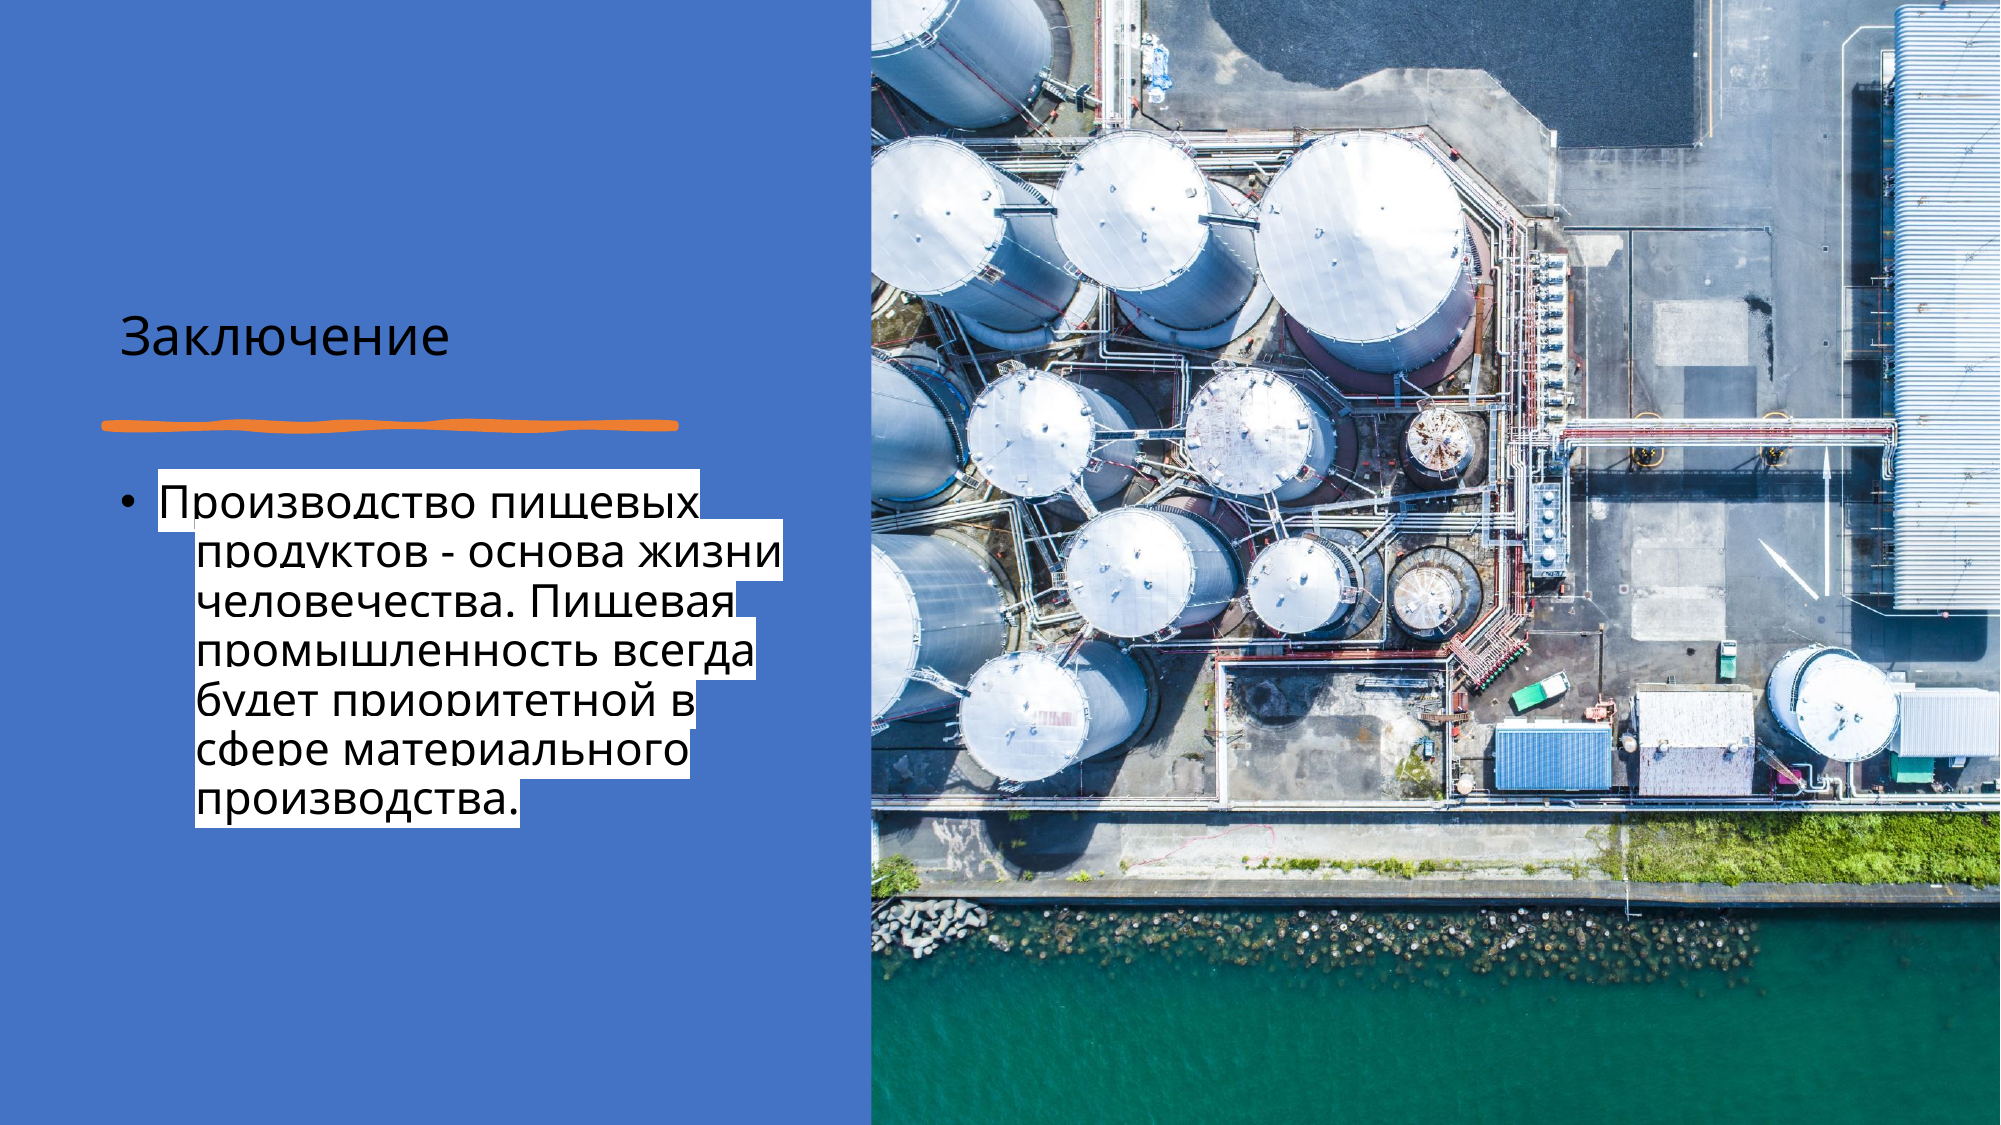

# Заключение
Производство пищевых продуктов - основа жизни человечества. Пищевая промышленность всегда будет приоритетной в сфере материального производства.